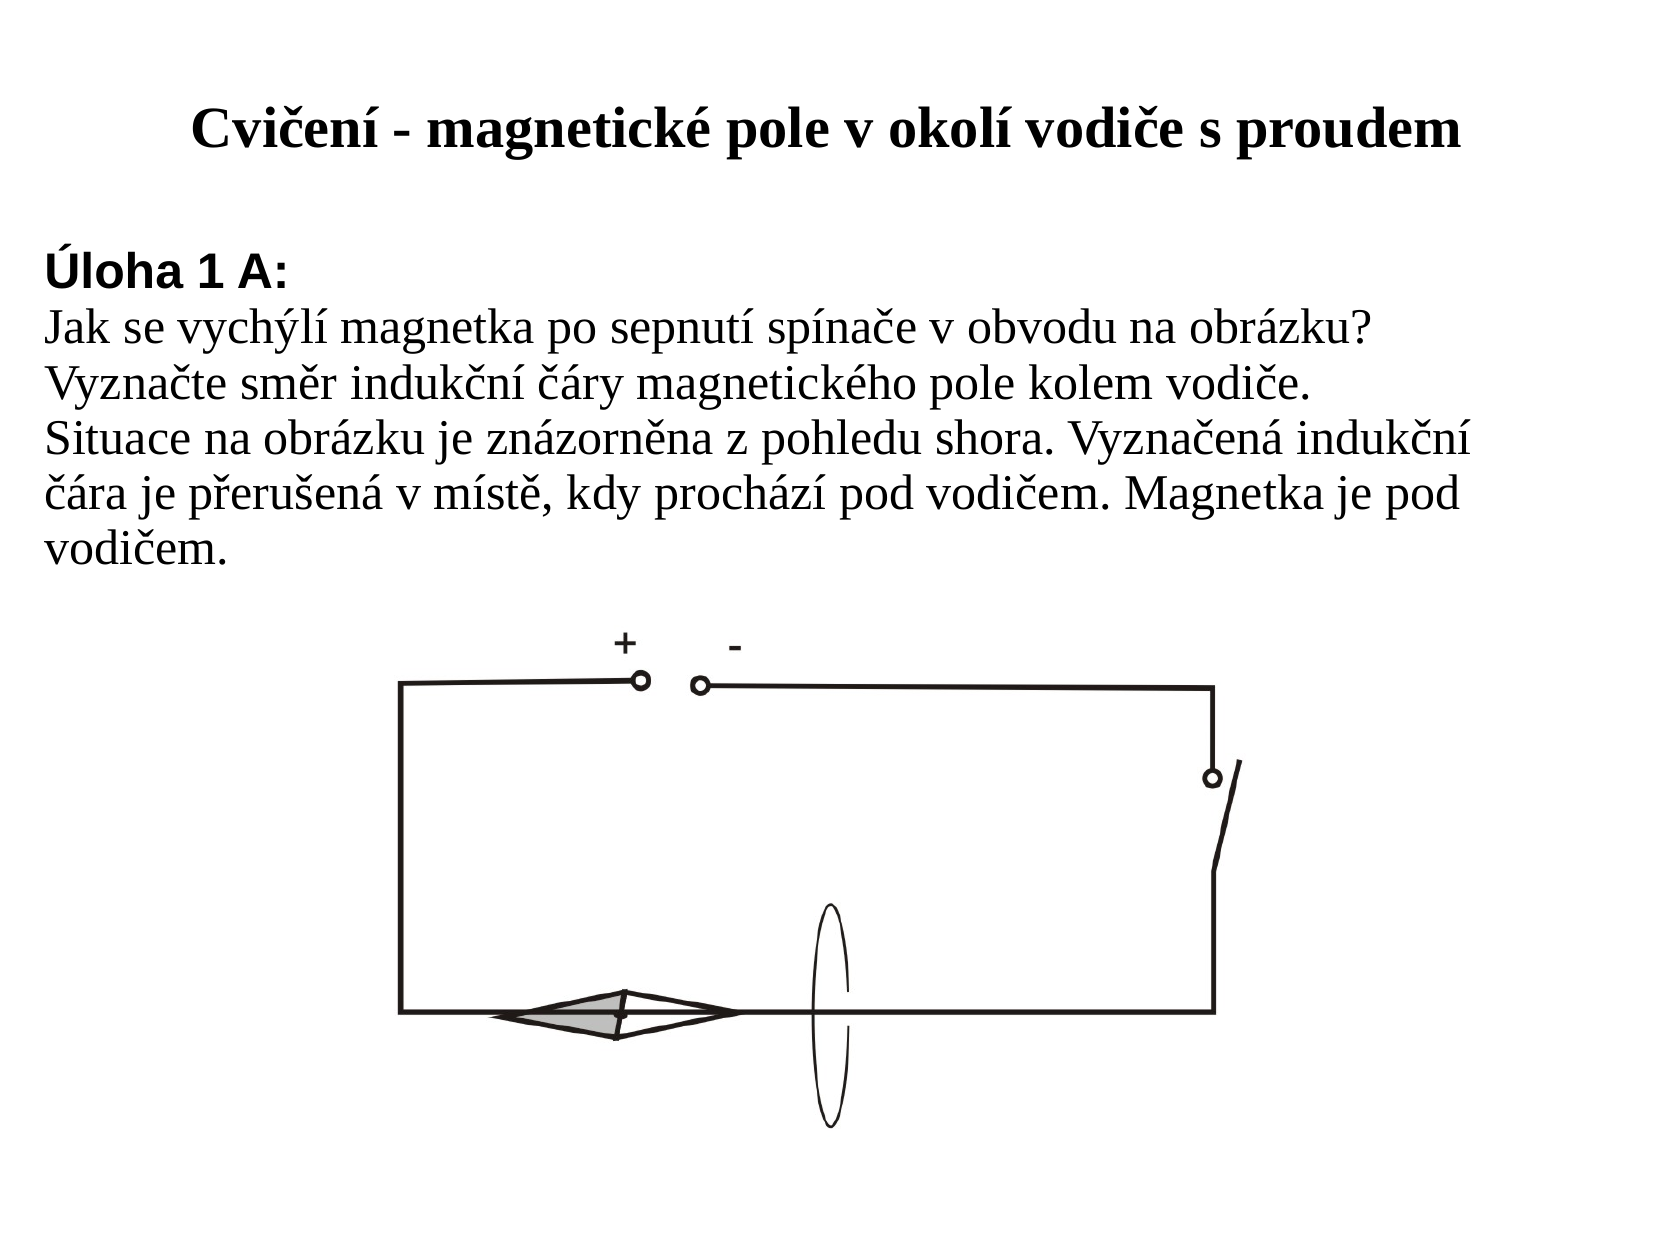

Cvičení - magnetické pole v okolí vodiče s proudem
Úloha 1 A:
Jak se vychýlí magnetka po sepnutí spínače v obvodu na obrázku? Vyznačte směr indukční čáry magnetického pole kolem vodiče.
Situace na obrázku je znázorněna z pohledu shora. Vyznačená indukční čára je přerušená v místě, kdy prochází pod vodičem. Magnetka je pod vodičem.